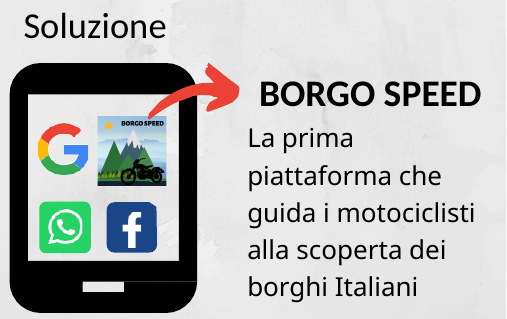

# Soluzione
BORGO SPEED
La prima piattaforma che guida i motociclisti alla scoperta dei borghi Italiani